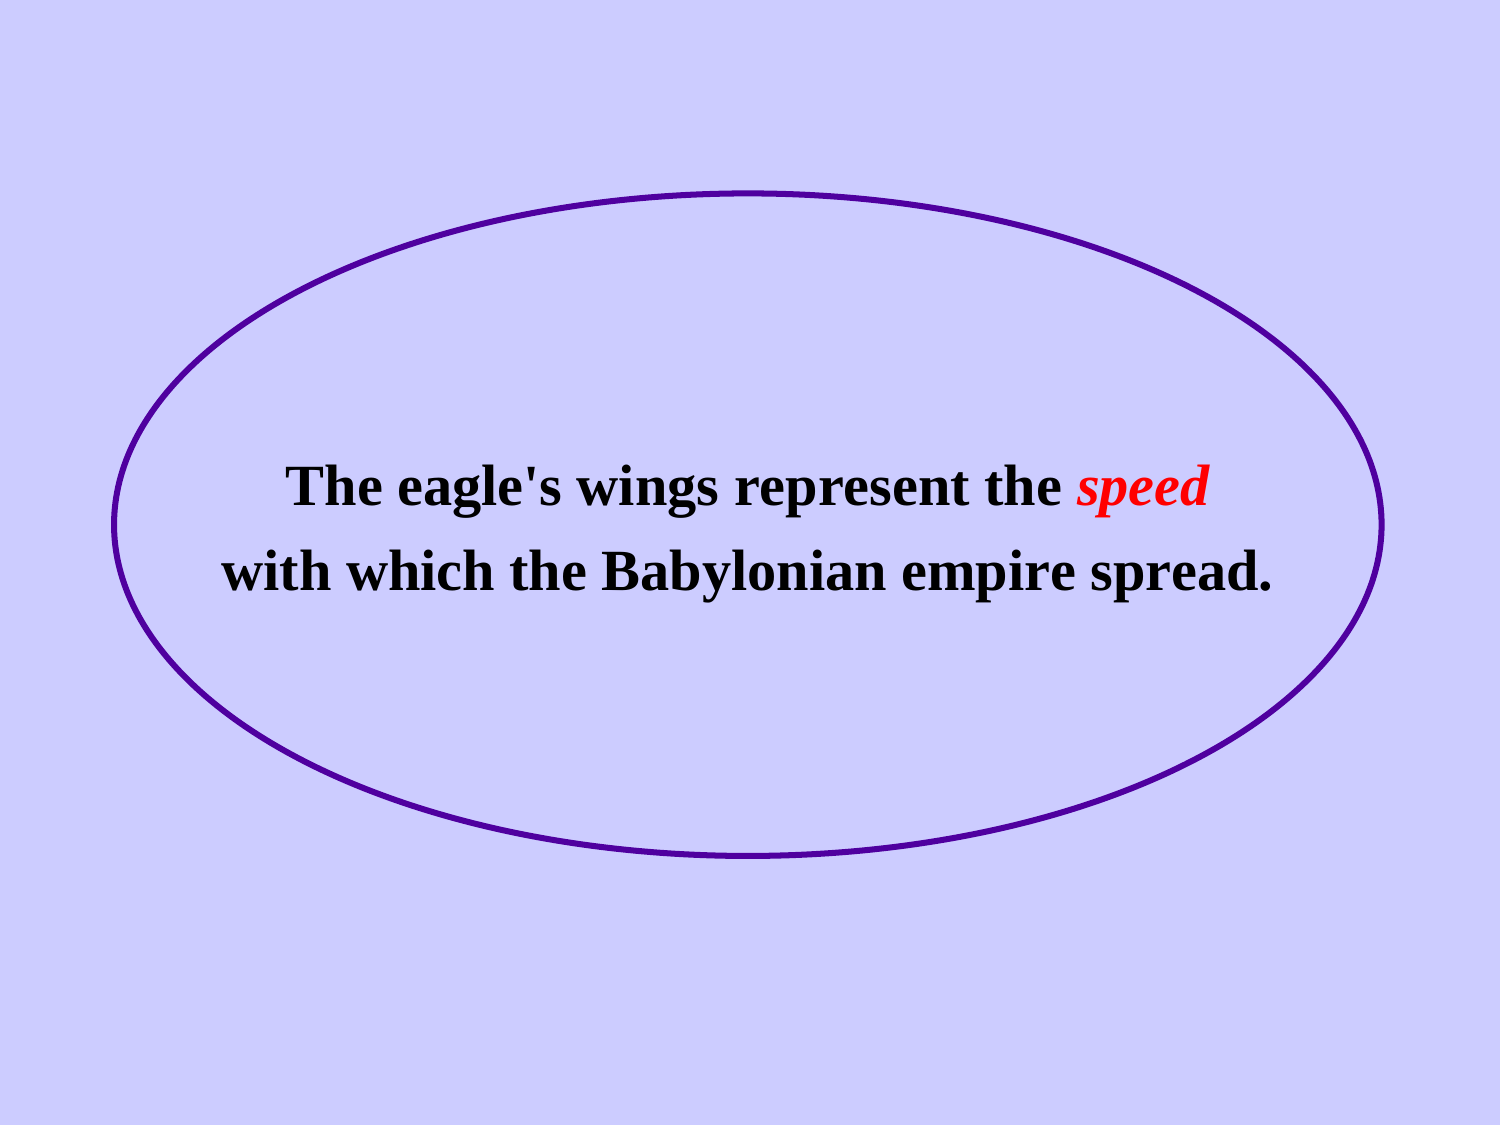

The eagle's wings represent the speed
with which the Babylonian empire spread.